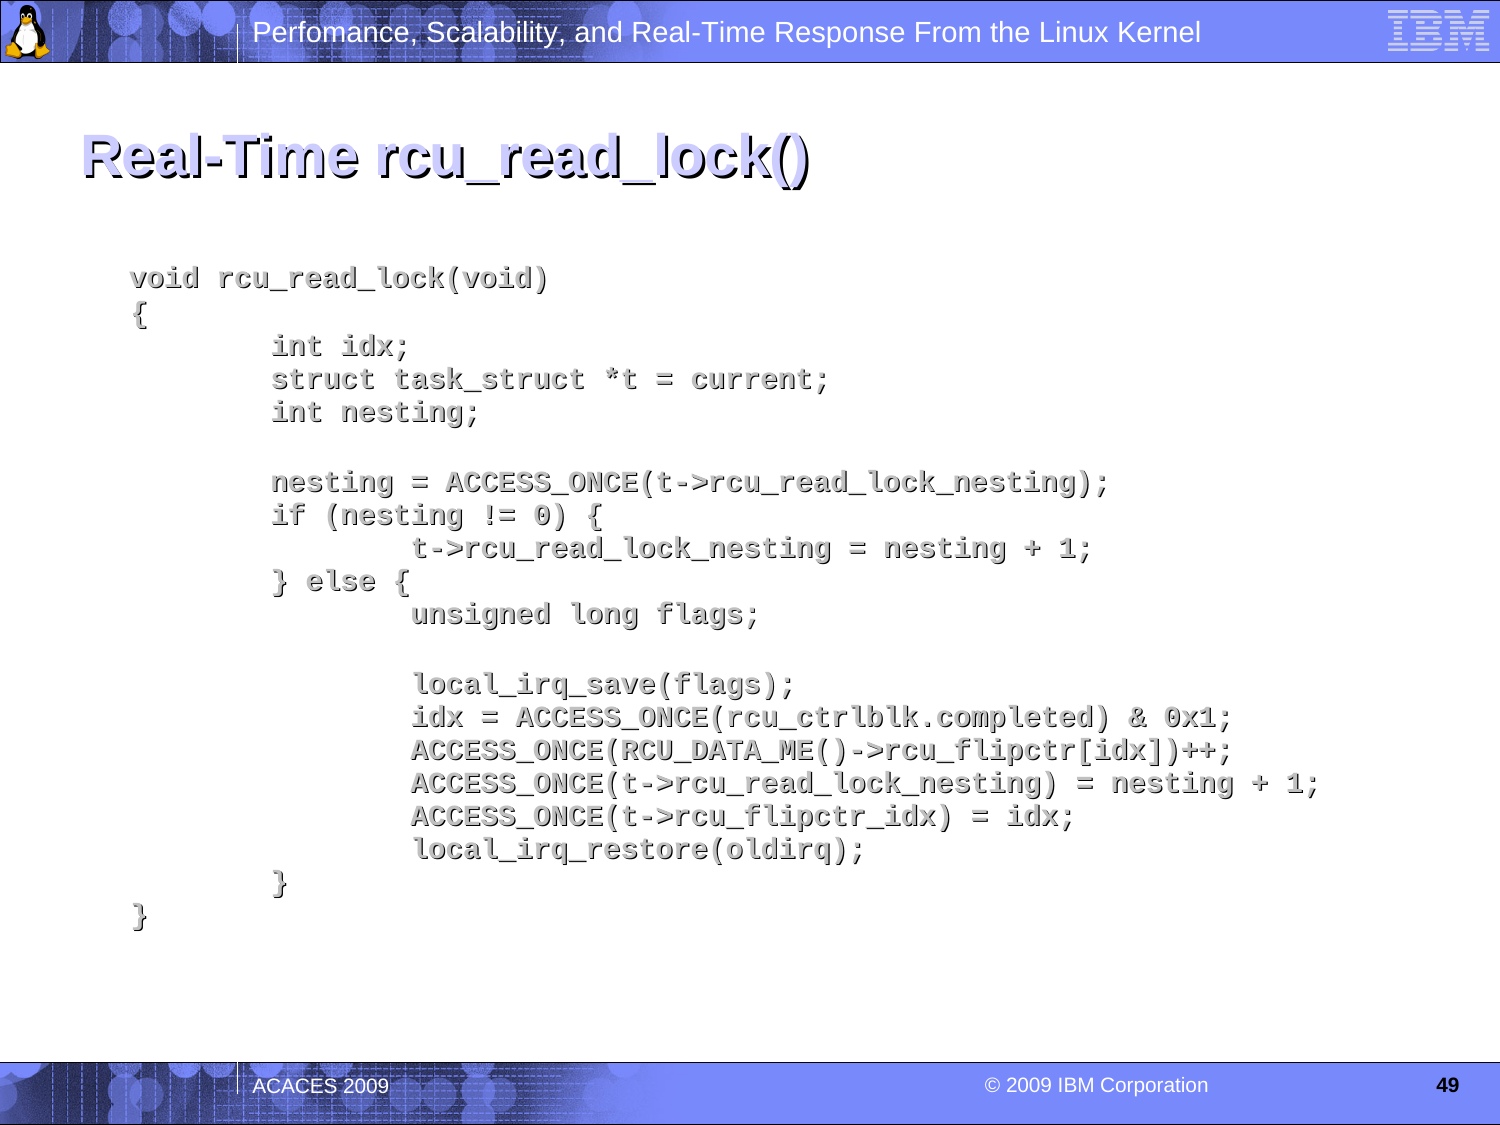

# Real-Time rcu_read_lock()
void rcu_read_lock(void)
{
 int idx;
 struct task_struct *t = current;
 int nesting;
 nesting = ACCESS_ONCE(t->rcu_read_lock_nesting);
 if (nesting != 0) {
 t->rcu_read_lock_nesting = nesting + 1;
 } else {
 unsigned long flags;
 local_irq_save(flags);
 idx = ACCESS_ONCE(rcu_ctrlblk.completed) & 0x1;
 ACCESS_ONCE(RCU_DATA_ME()->rcu_flipctr[idx])++;
 ACCESS_ONCE(t->rcu_read_lock_nesting) = nesting + 1;
 ACCESS_ONCE(t->rcu_flipctr_idx) = idx;
 local_irq_restore(oldirq);
 }
}
49